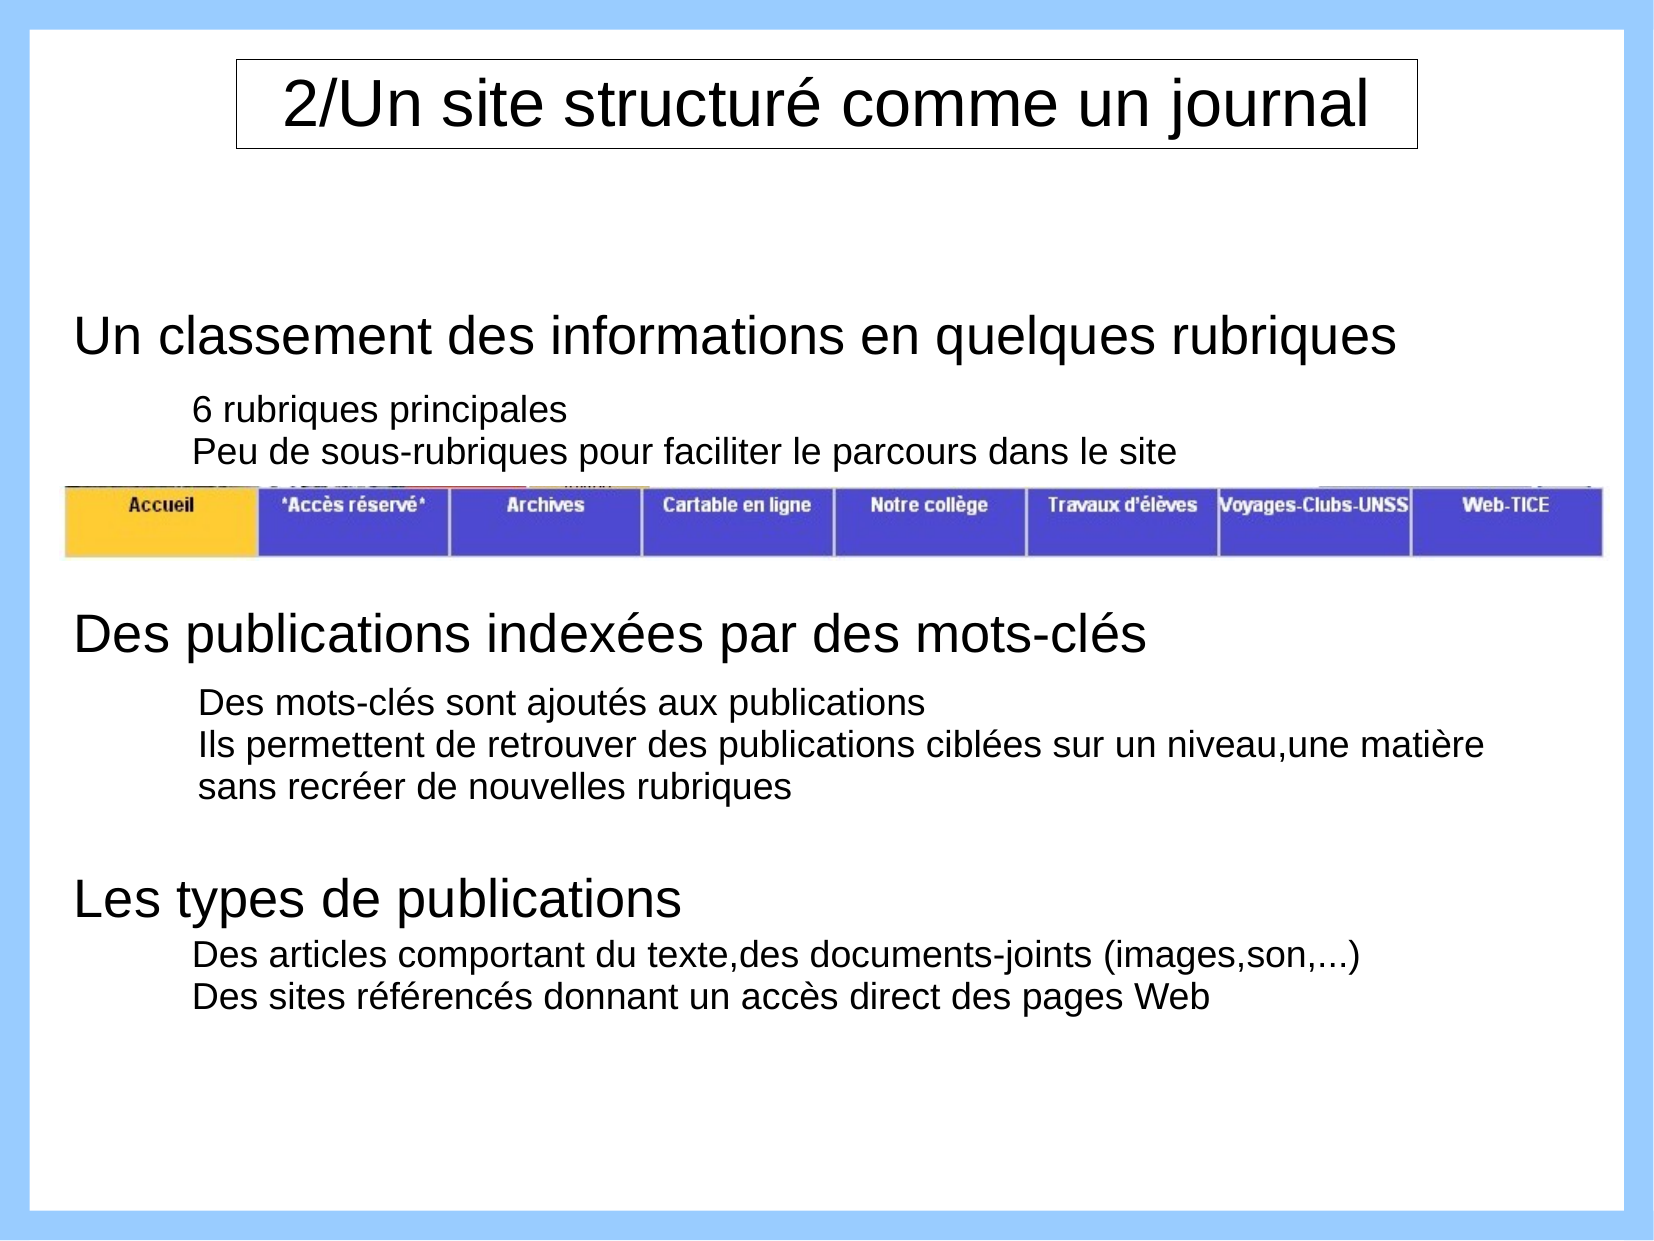

2/Un site structuré comme un journal
Un classement des informations en quelques rubriques
6 rubriques principales
Peu de sous-rubriques pour faciliter le parcours dans le site
Des publications indexées par des mots-clés
Des mots-clés sont ajoutés aux publications
Ils permettent de retrouver des publications ciblées sur un niveau,une matière sans recréer de nouvelles rubriques
Les types de publications
Des articles comportant du texte,des documents-joints (images,son,...)
Des sites référencés donnant un accès direct des pages Web